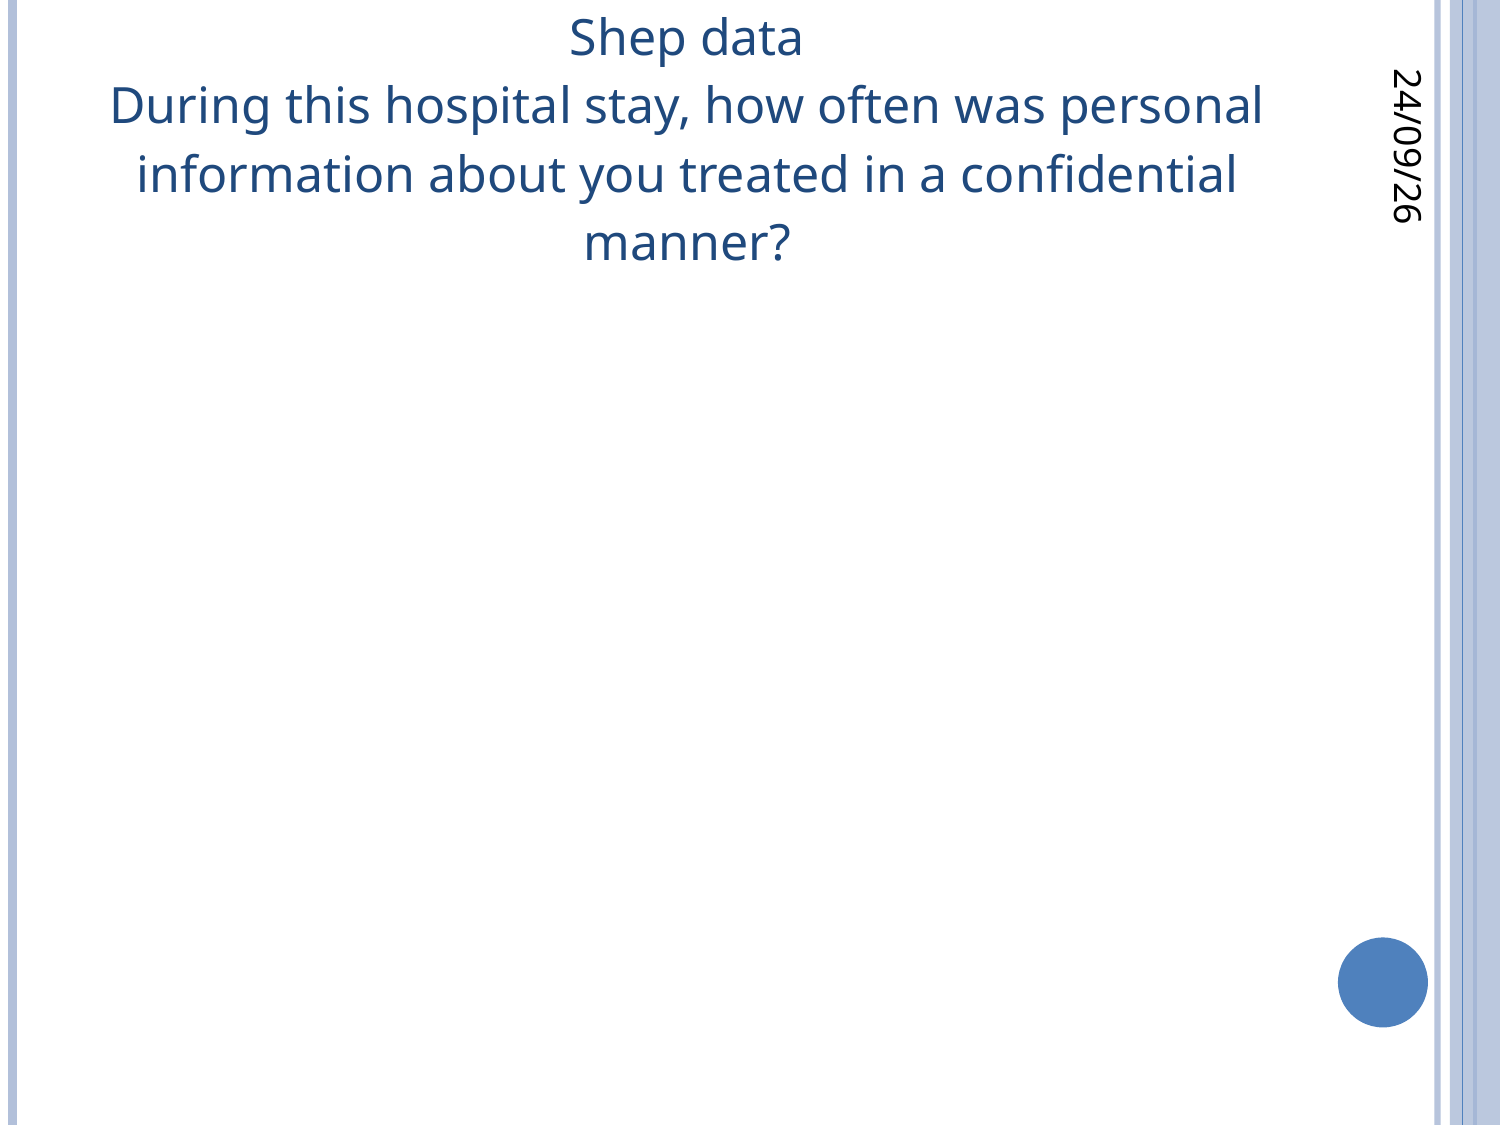

# Shep data During this hospital stay, how often was personal information about you treated in a confidential manner?